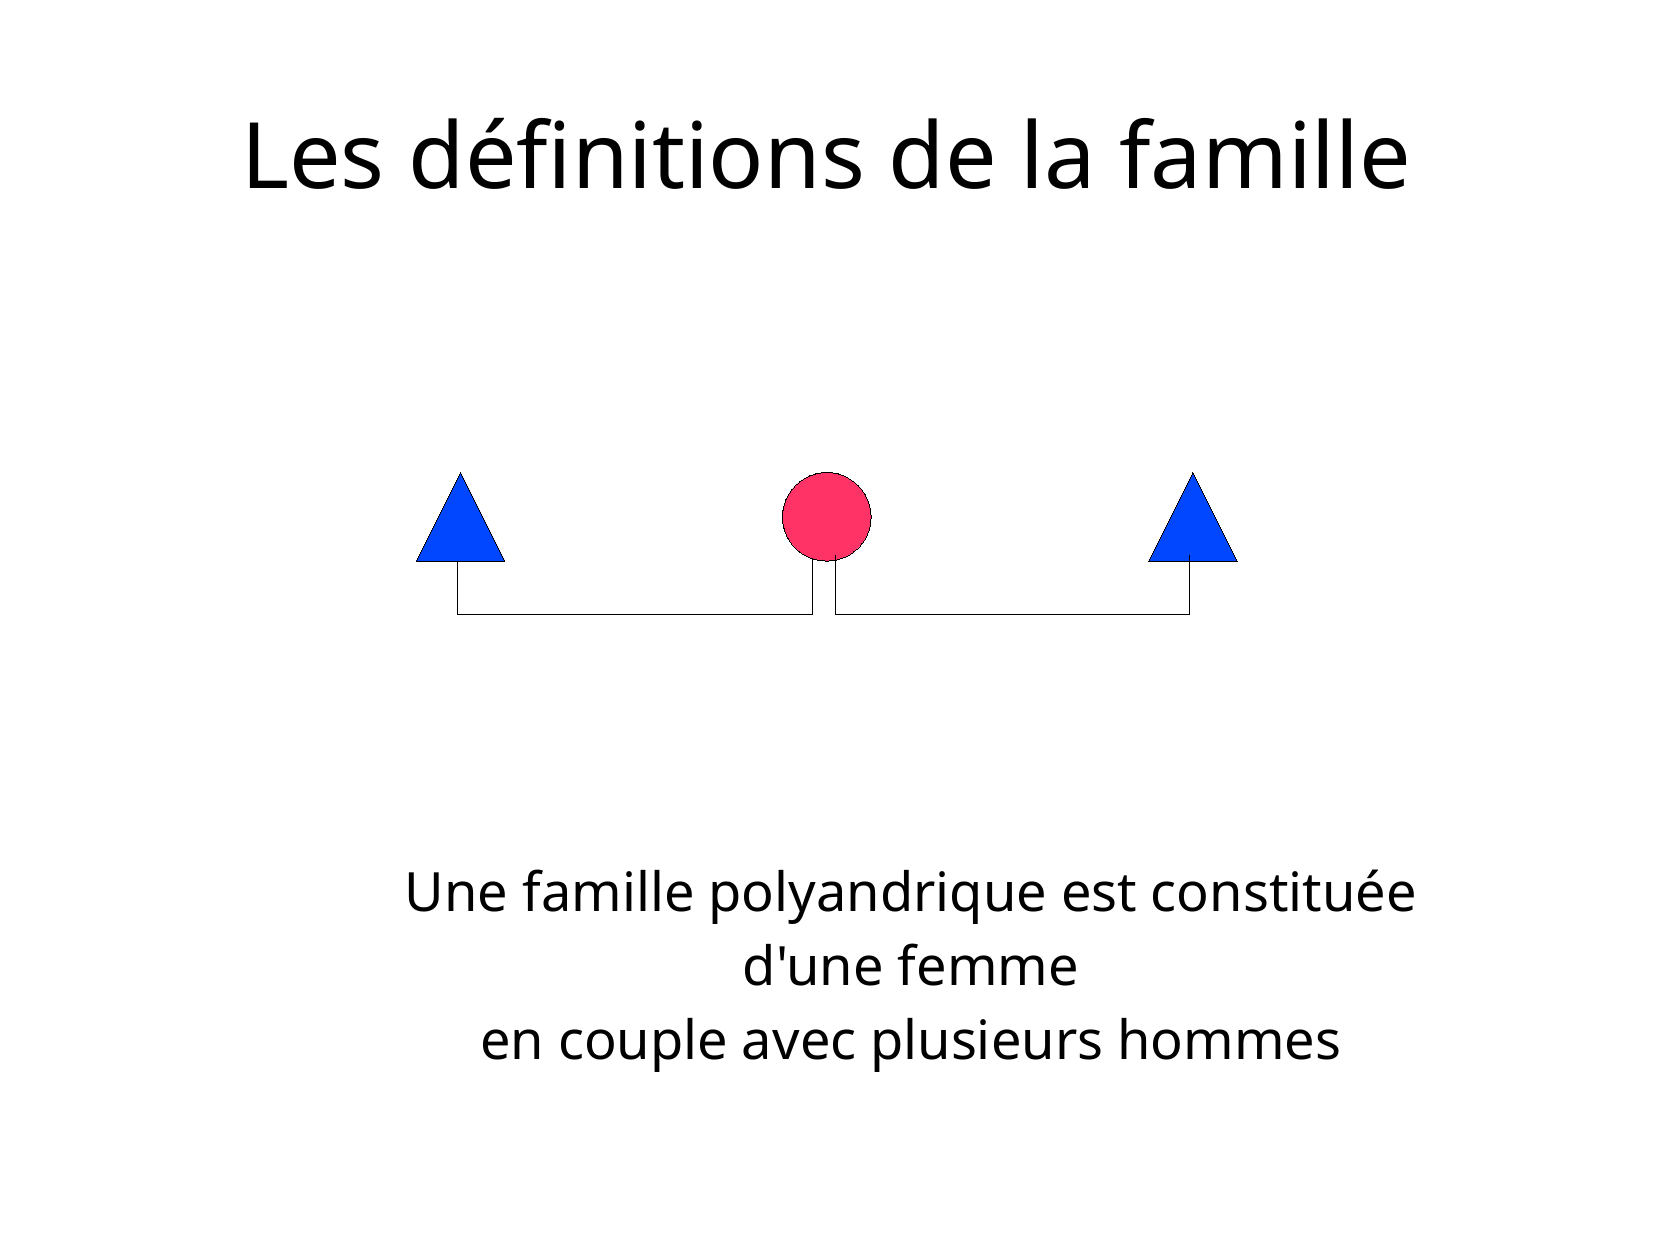

# Les définitions de la famille
Une famille polyandrique est constituée
d'une femme
en couple avec plusieurs hommes